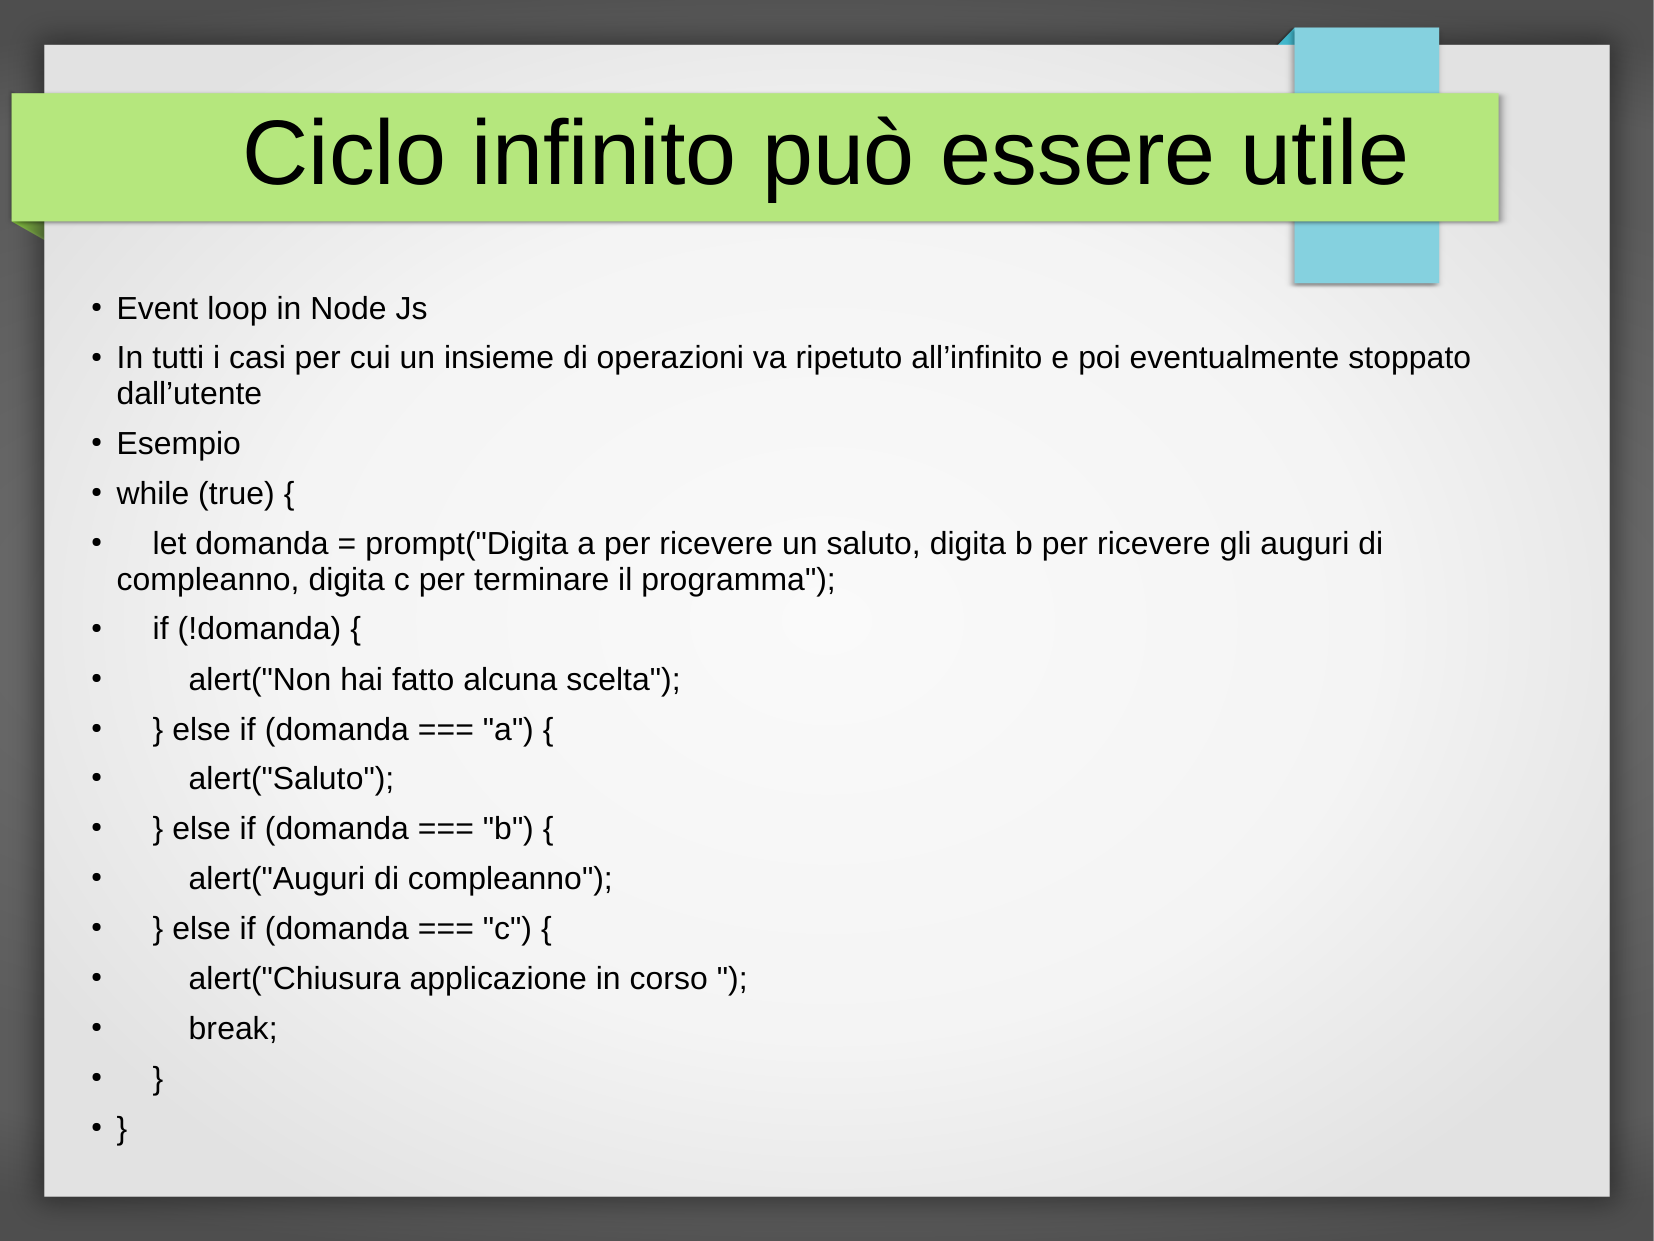

# Ciclo infinito può essere utile
Event loop in Node Js
In tutti i casi per cui un insieme di operazioni va ripetuto all’infinito e poi eventualmente stoppato dall’utente
Esempio
while (true) {
 let domanda = prompt("Digita a per ricevere un saluto, digita b per ricevere gli auguri di compleanno, digita c per terminare il programma");
 if (!domanda) {
 alert("Non hai fatto alcuna scelta");
 } else if (domanda === "a") {
 alert("Saluto");
 } else if (domanda === "b") {
 alert("Auguri di compleanno");
 } else if (domanda === "c") {
 alert("Chiusura applicazione in corso ");
 break;
 }
}